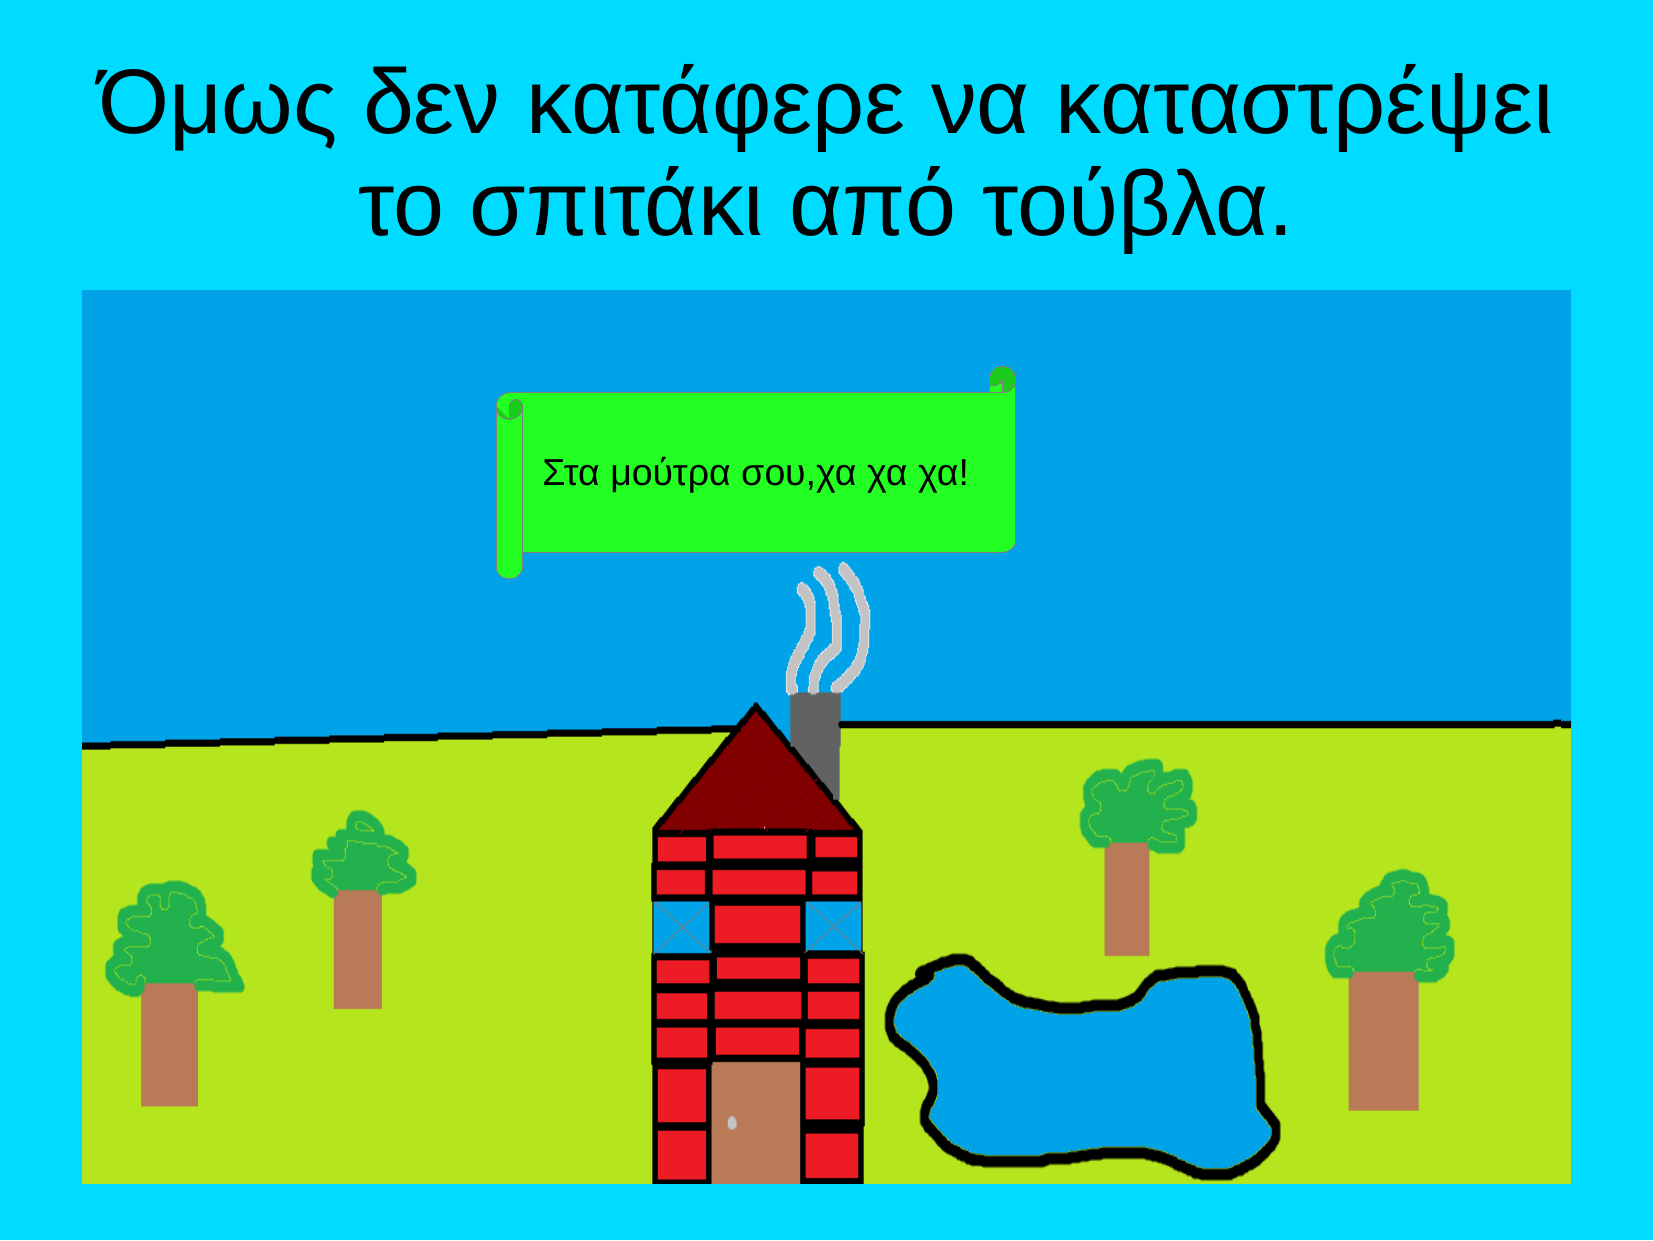

# Όμως δεν κατάφερε να καταστρέψει το σπιτάκι από τούβλα.
Στα μούτρα σου,χα χα χα!